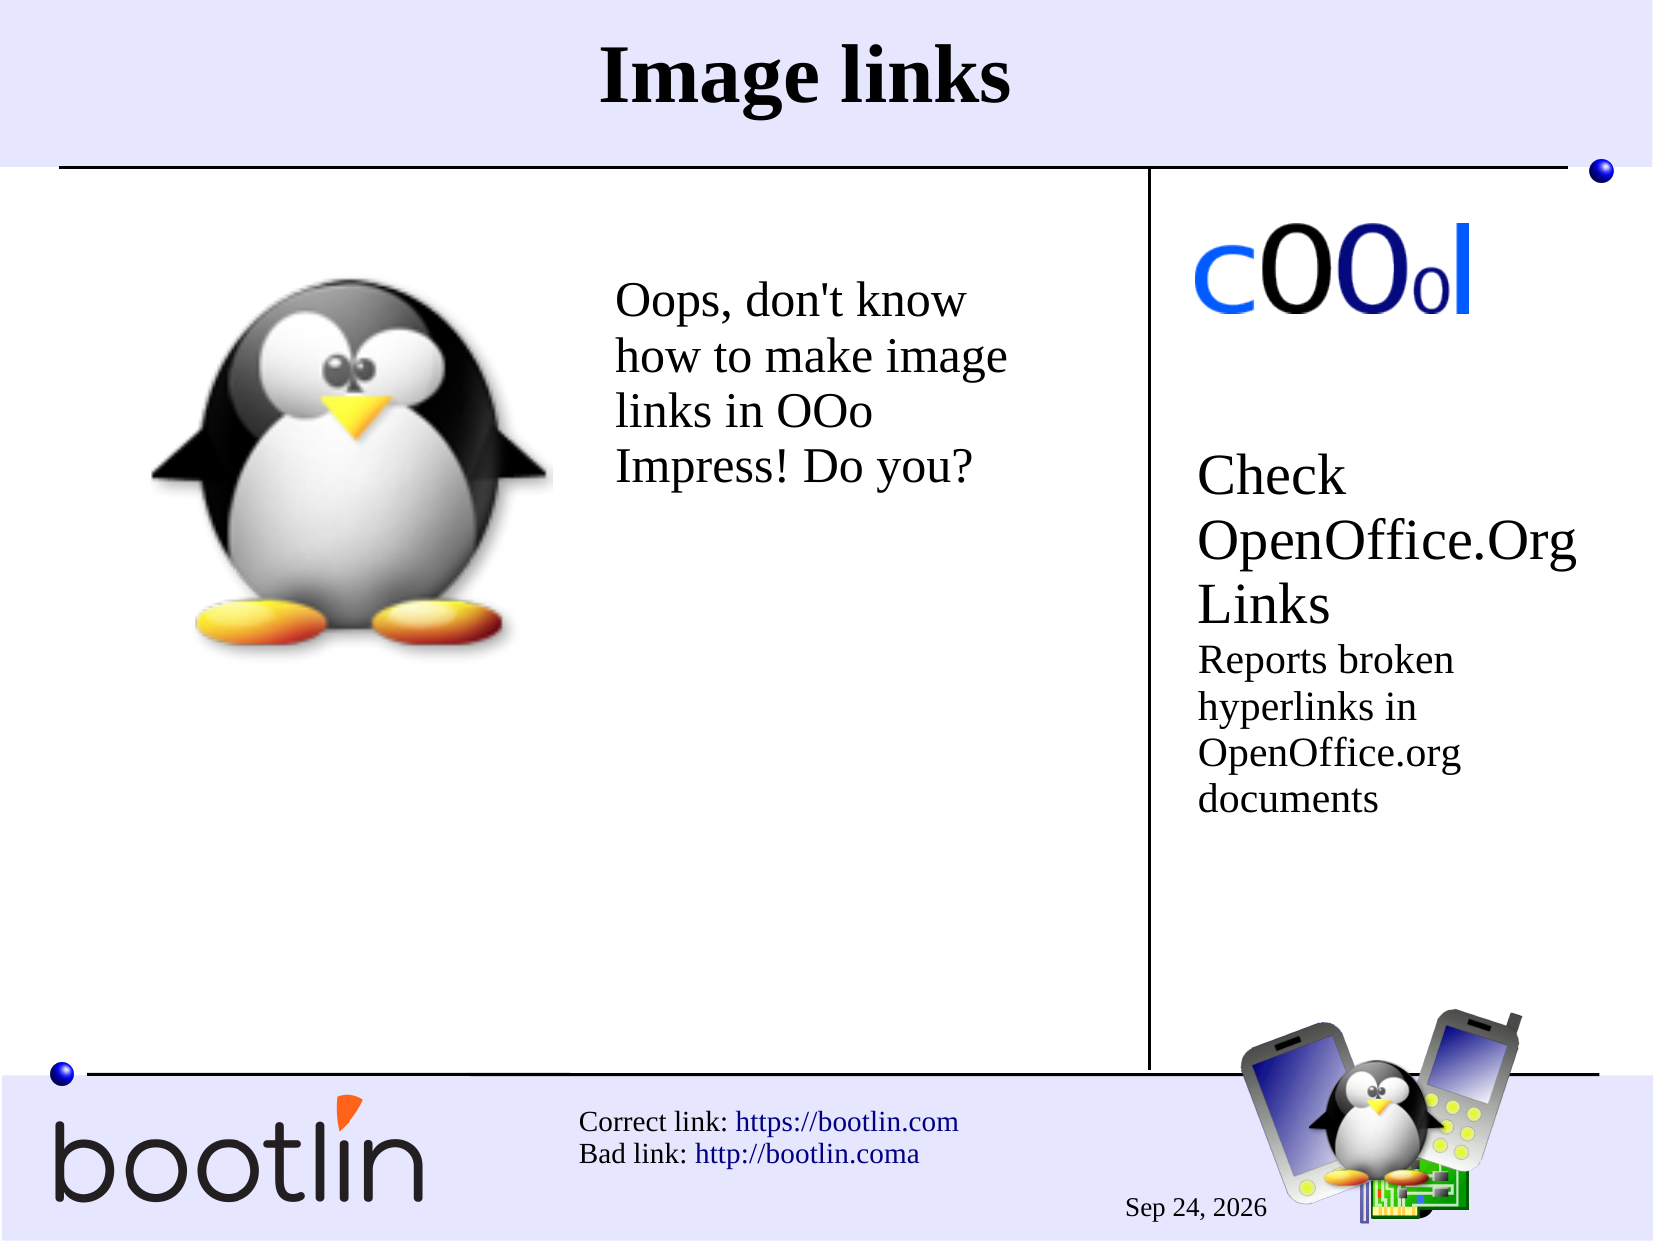

# Image links
Oops, don't know how to make image links in OOo Impress! Do you?